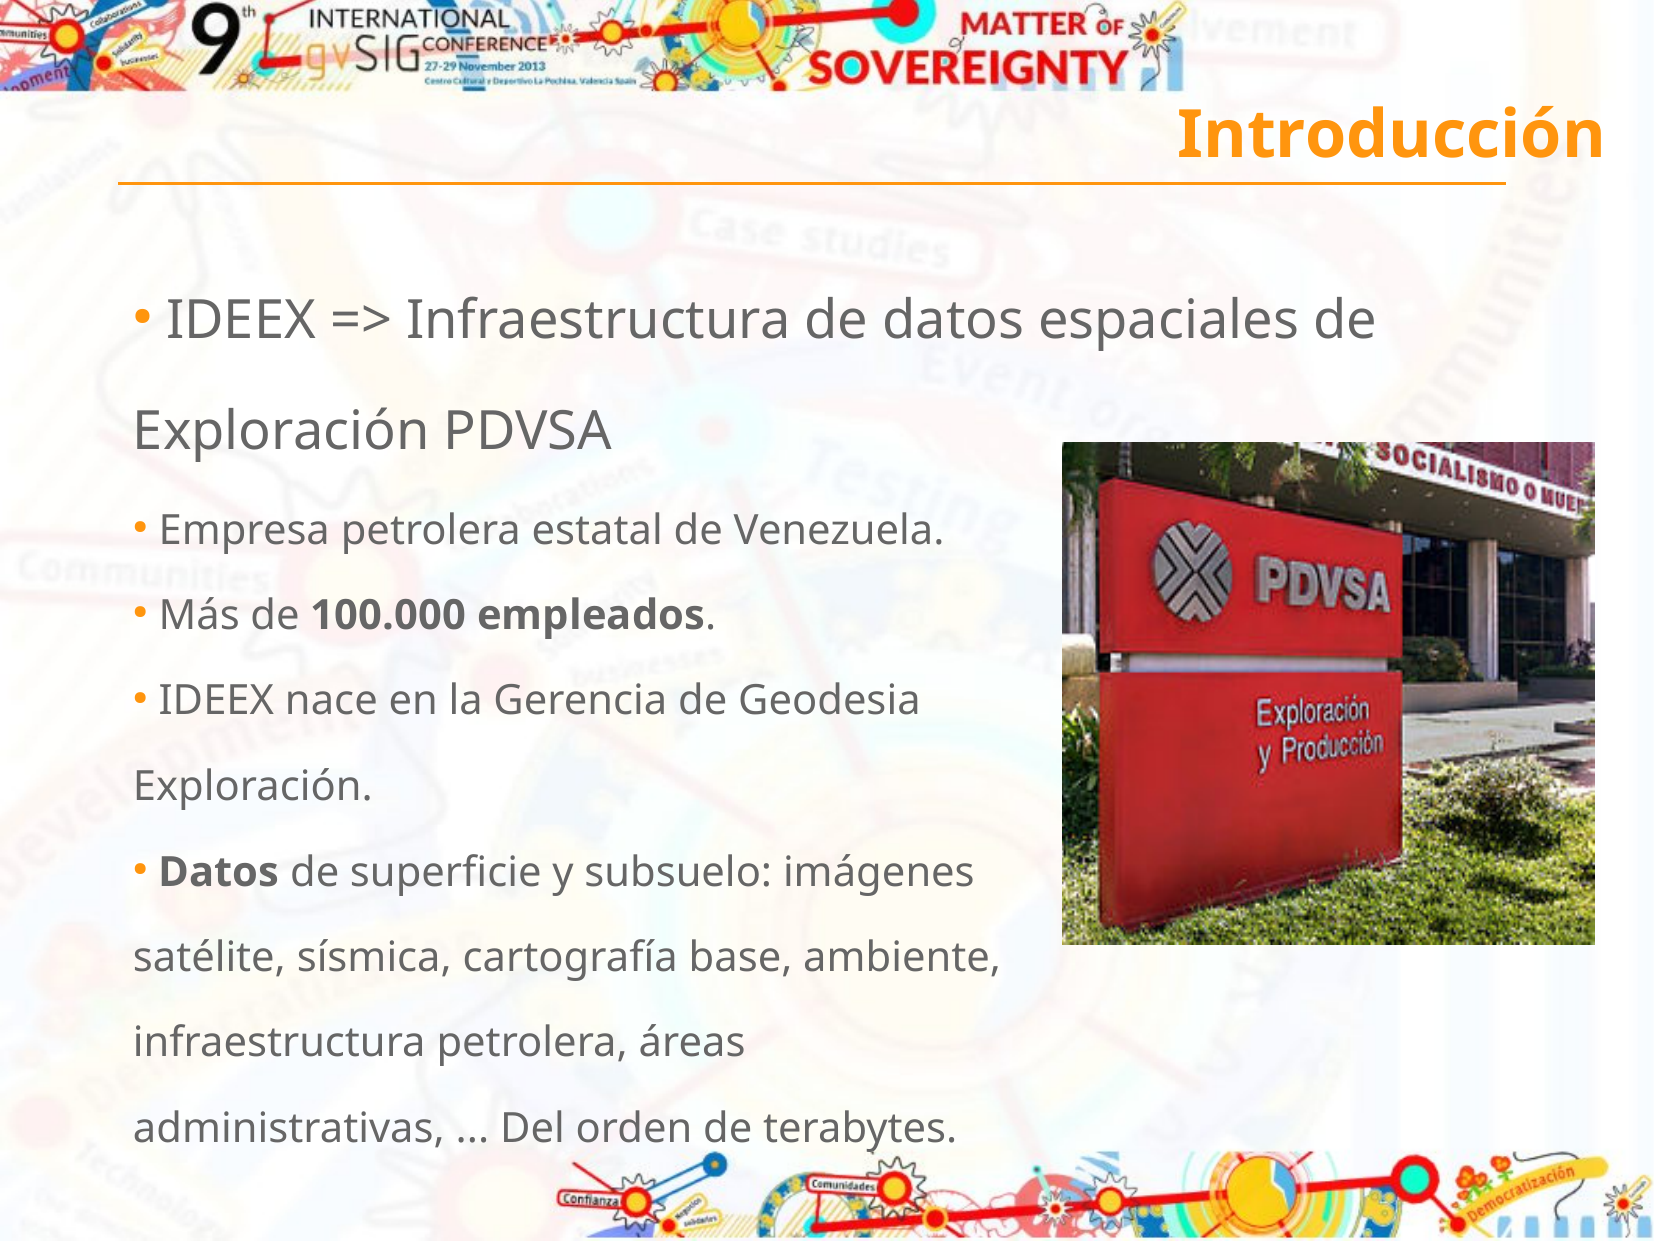

# Introducción
 IDEEX => Infraestructura de datos espaciales de Exploración PDVSA
 Empresa petrolera estatal de Venezuela.
 Más de 100.000 empleados.
 IDEEX nace en la Gerencia de Geodesia Exploración.
 Datos de superficie y subsuelo: imágenes satélite, sísmica, cartografía base, ambiente, infraestructura petrolera, áreas administrativas, ... Del orden de terabytes.